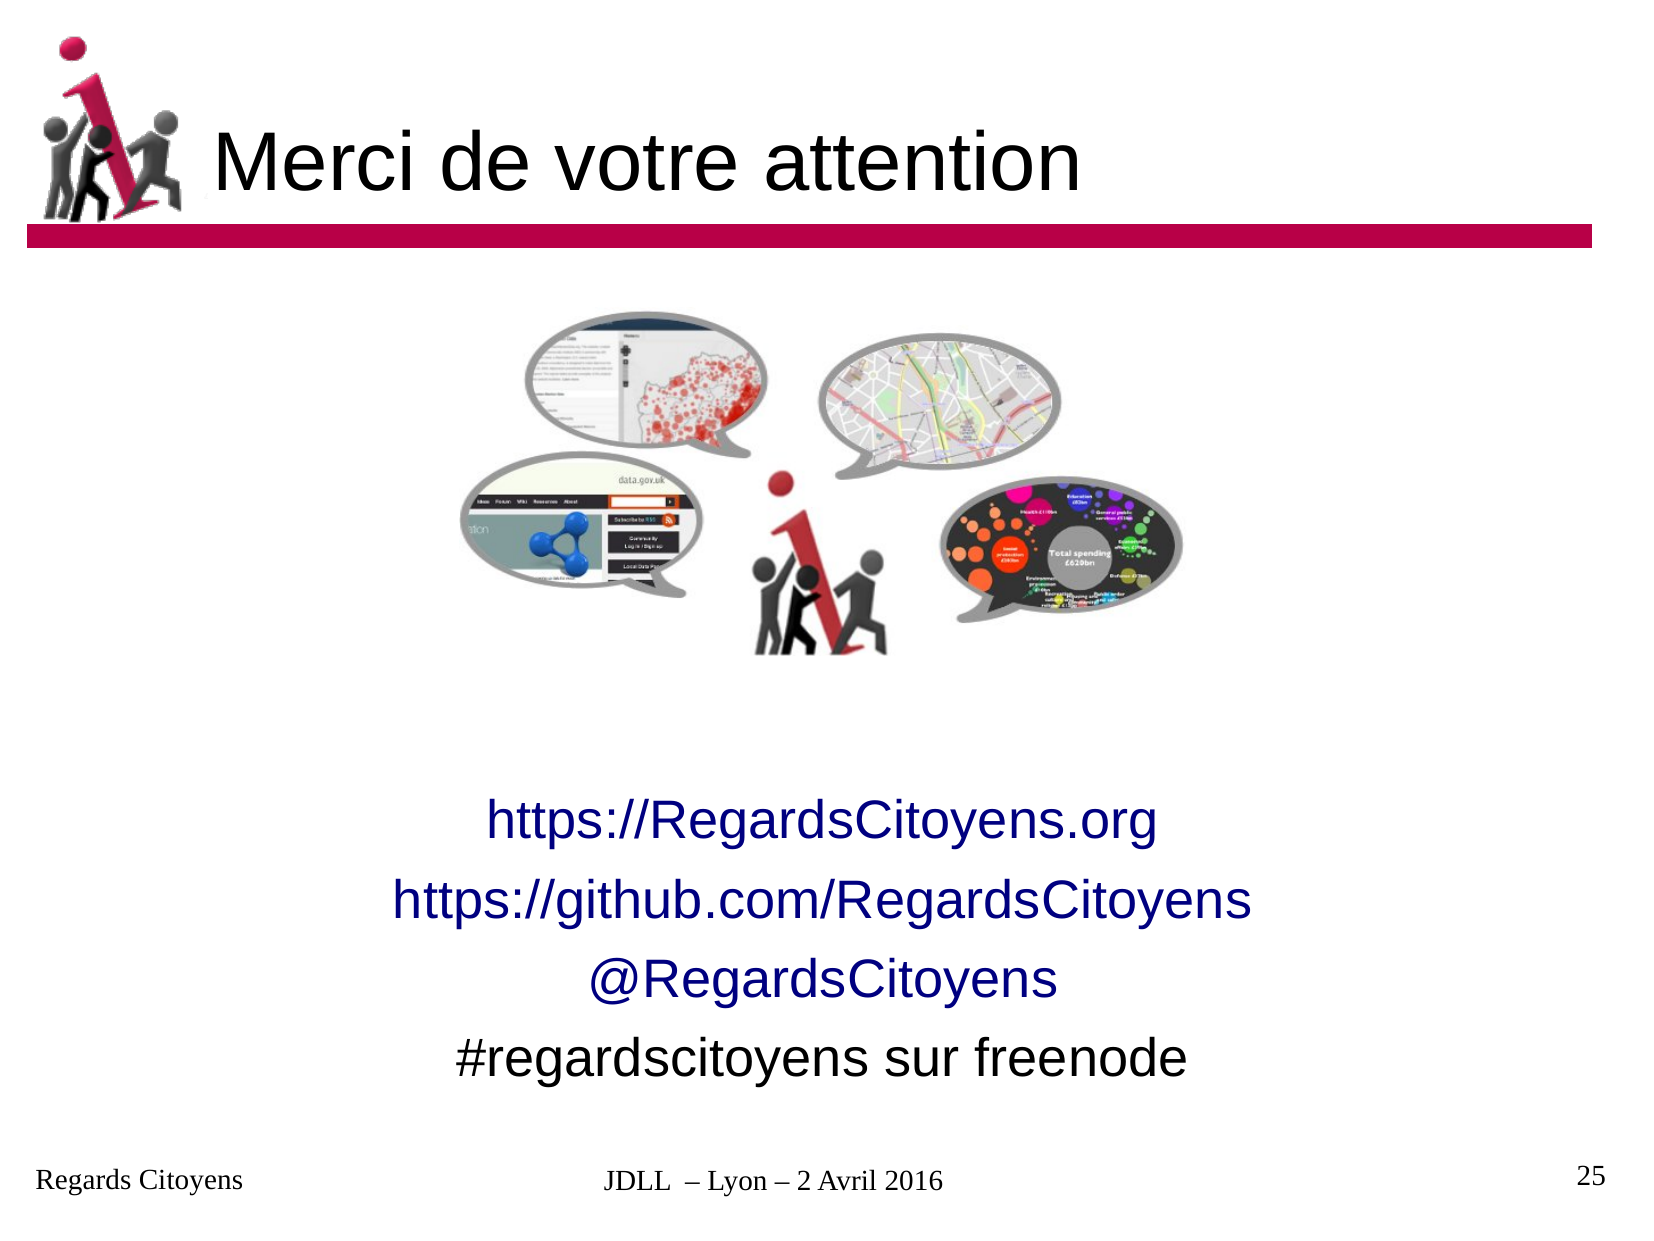

# Merci de votre attention
https://RegardsCitoyens.org
https://github.com/RegardsCitoyens
@RegardsCitoyens
#regardscitoyens sur freenode
25